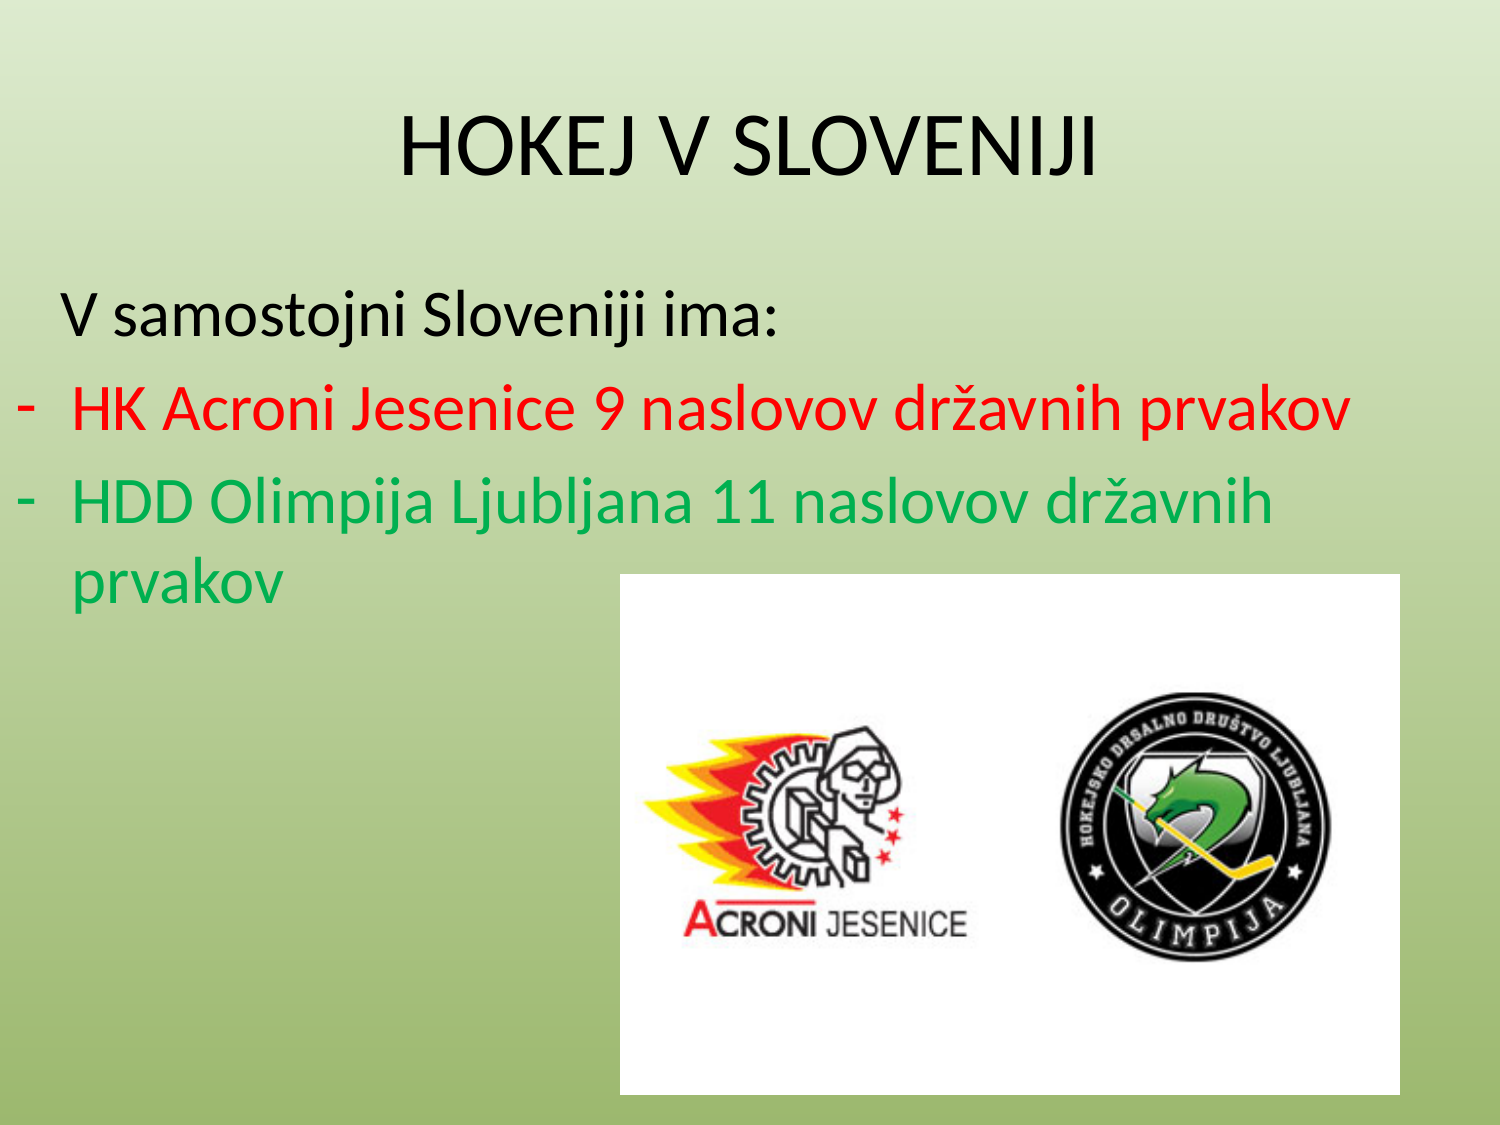

# HOKEJ V SLOVENIJI
 V samostojni Sloveniji ima:
HK Acroni Jesenice 9 naslovov državnih prvakov
HDD Olimpija Ljubljana 11 naslovov državnih prvakov